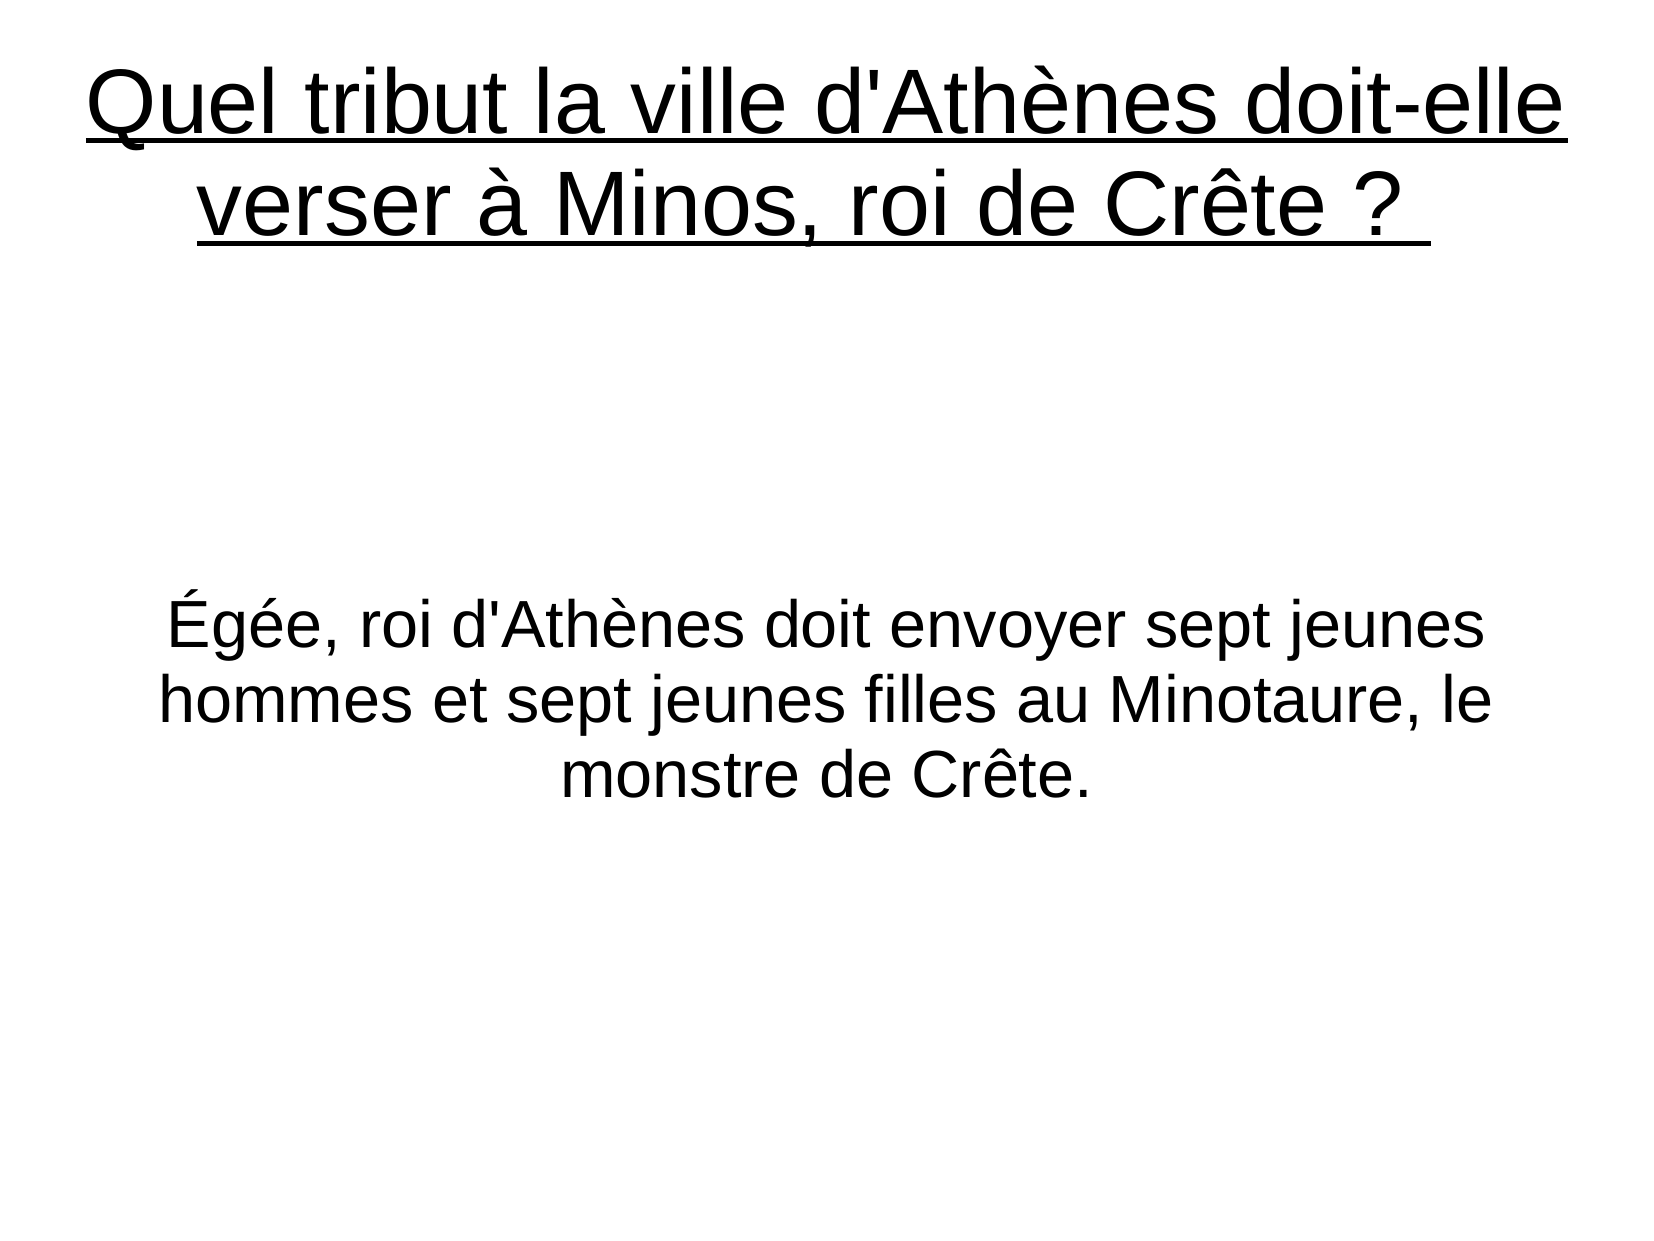

# Quel tribut la ville d'Athènes doit-elle verser à Minos, roi de Crête ?
Égée, roi d'Athènes doit envoyer sept jeunes hommes et sept jeunes filles au Minotaure, le monstre de Crête.